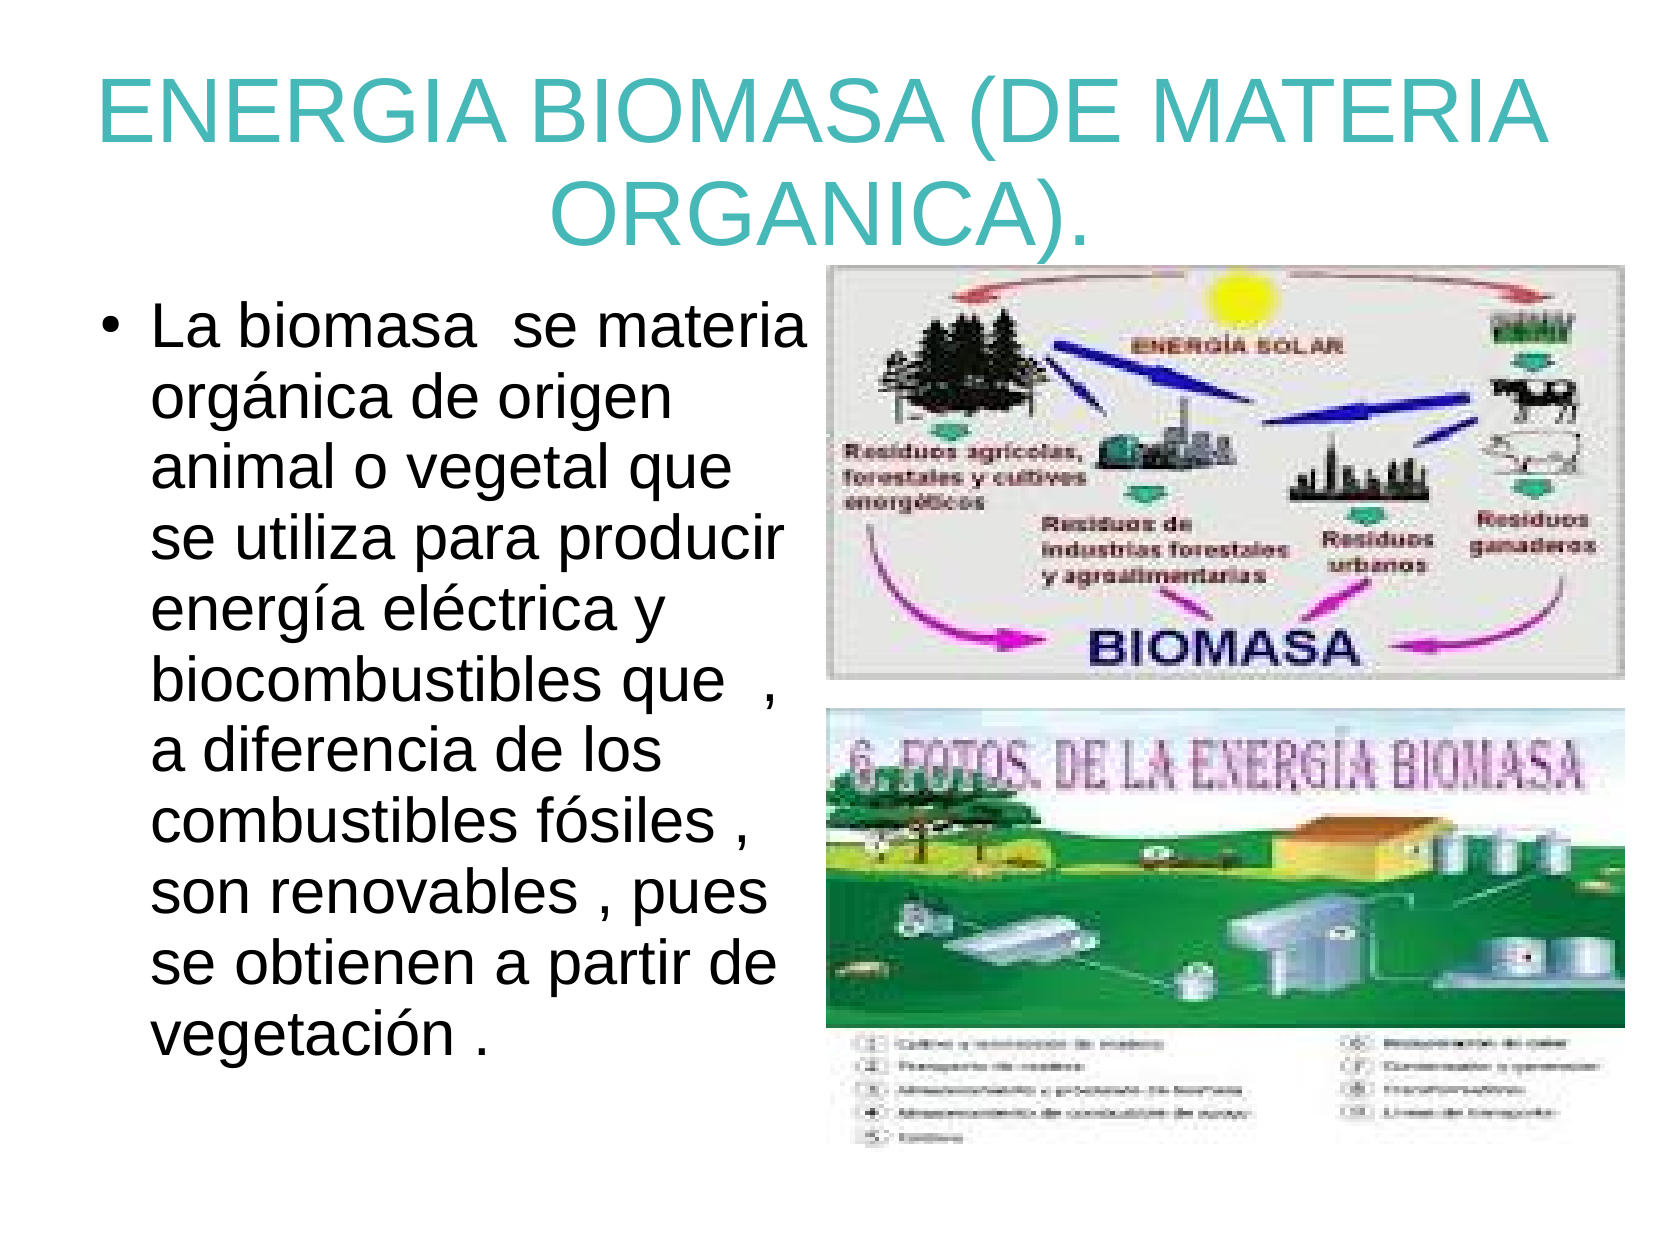

# ENERGIA BIOMASA (DE MATERIA ORGANICA).
La biomasa se materia orgánica de origen animal o vegetal que se utiliza para producir energía eléctrica y biocombustibles que , a diferencia de los combustibles fósiles , son renovables , pues se obtienen a partir de vegetación .